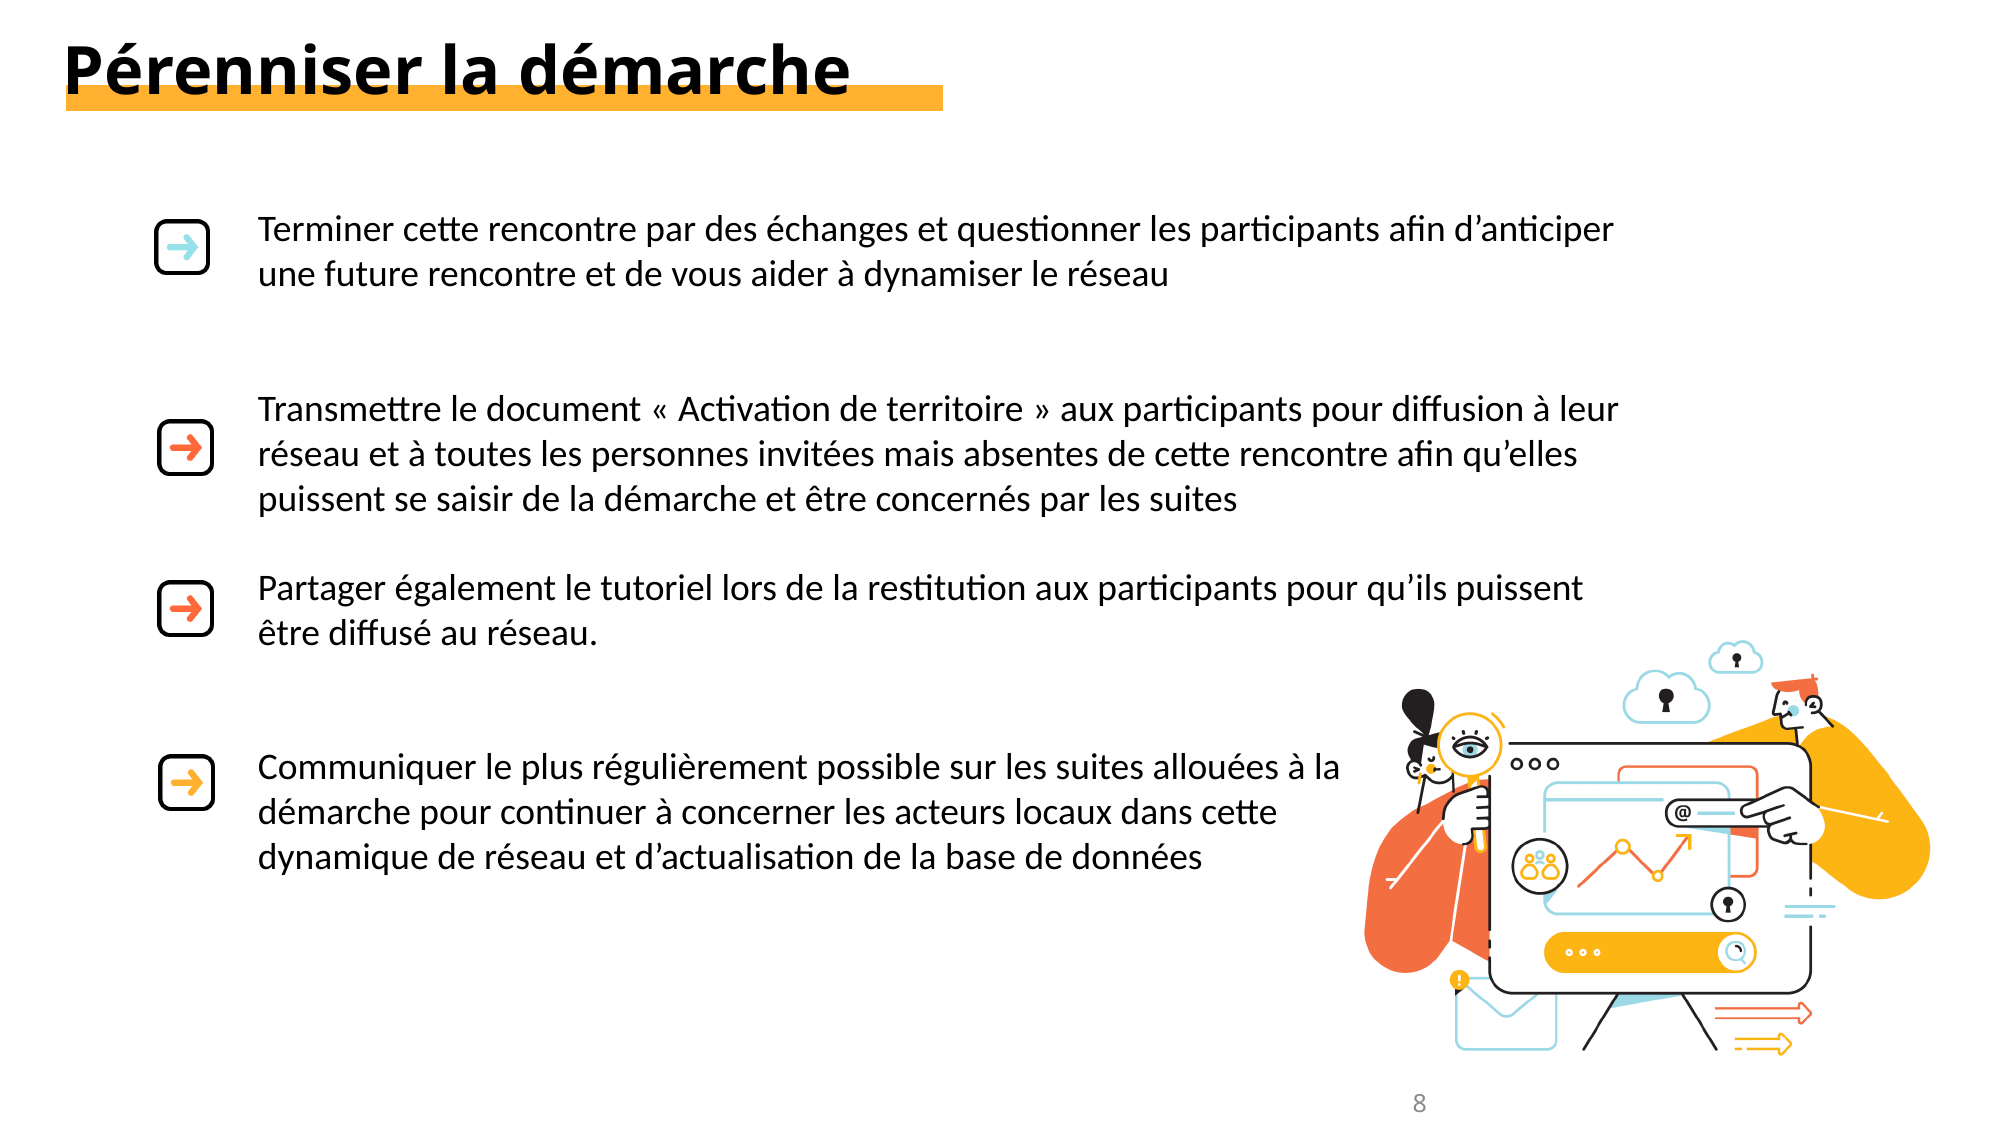

Pérenniser la démarche
Terminer cette rencontre par des échanges et questionner les participants afin d’anticiper une future rencontre et de vous aider à dynamiser le réseau
Transmettre le document « Activation de territoire » aux participants pour diffusion à leur réseau et à toutes les personnes invitées mais absentes de cette rencontre afin qu’elles puissent se saisir de la démarche et être concernés par les suites
Partager également le tutoriel lors de la restitution aux participants pour qu’ils puissent être diffusé au réseau.
Communiquer le plus régulièrement possible sur les suites allouées à la démarche pour continuer à concerner les acteurs locaux dans cette dynamique de réseau et d’actualisation de la base de données